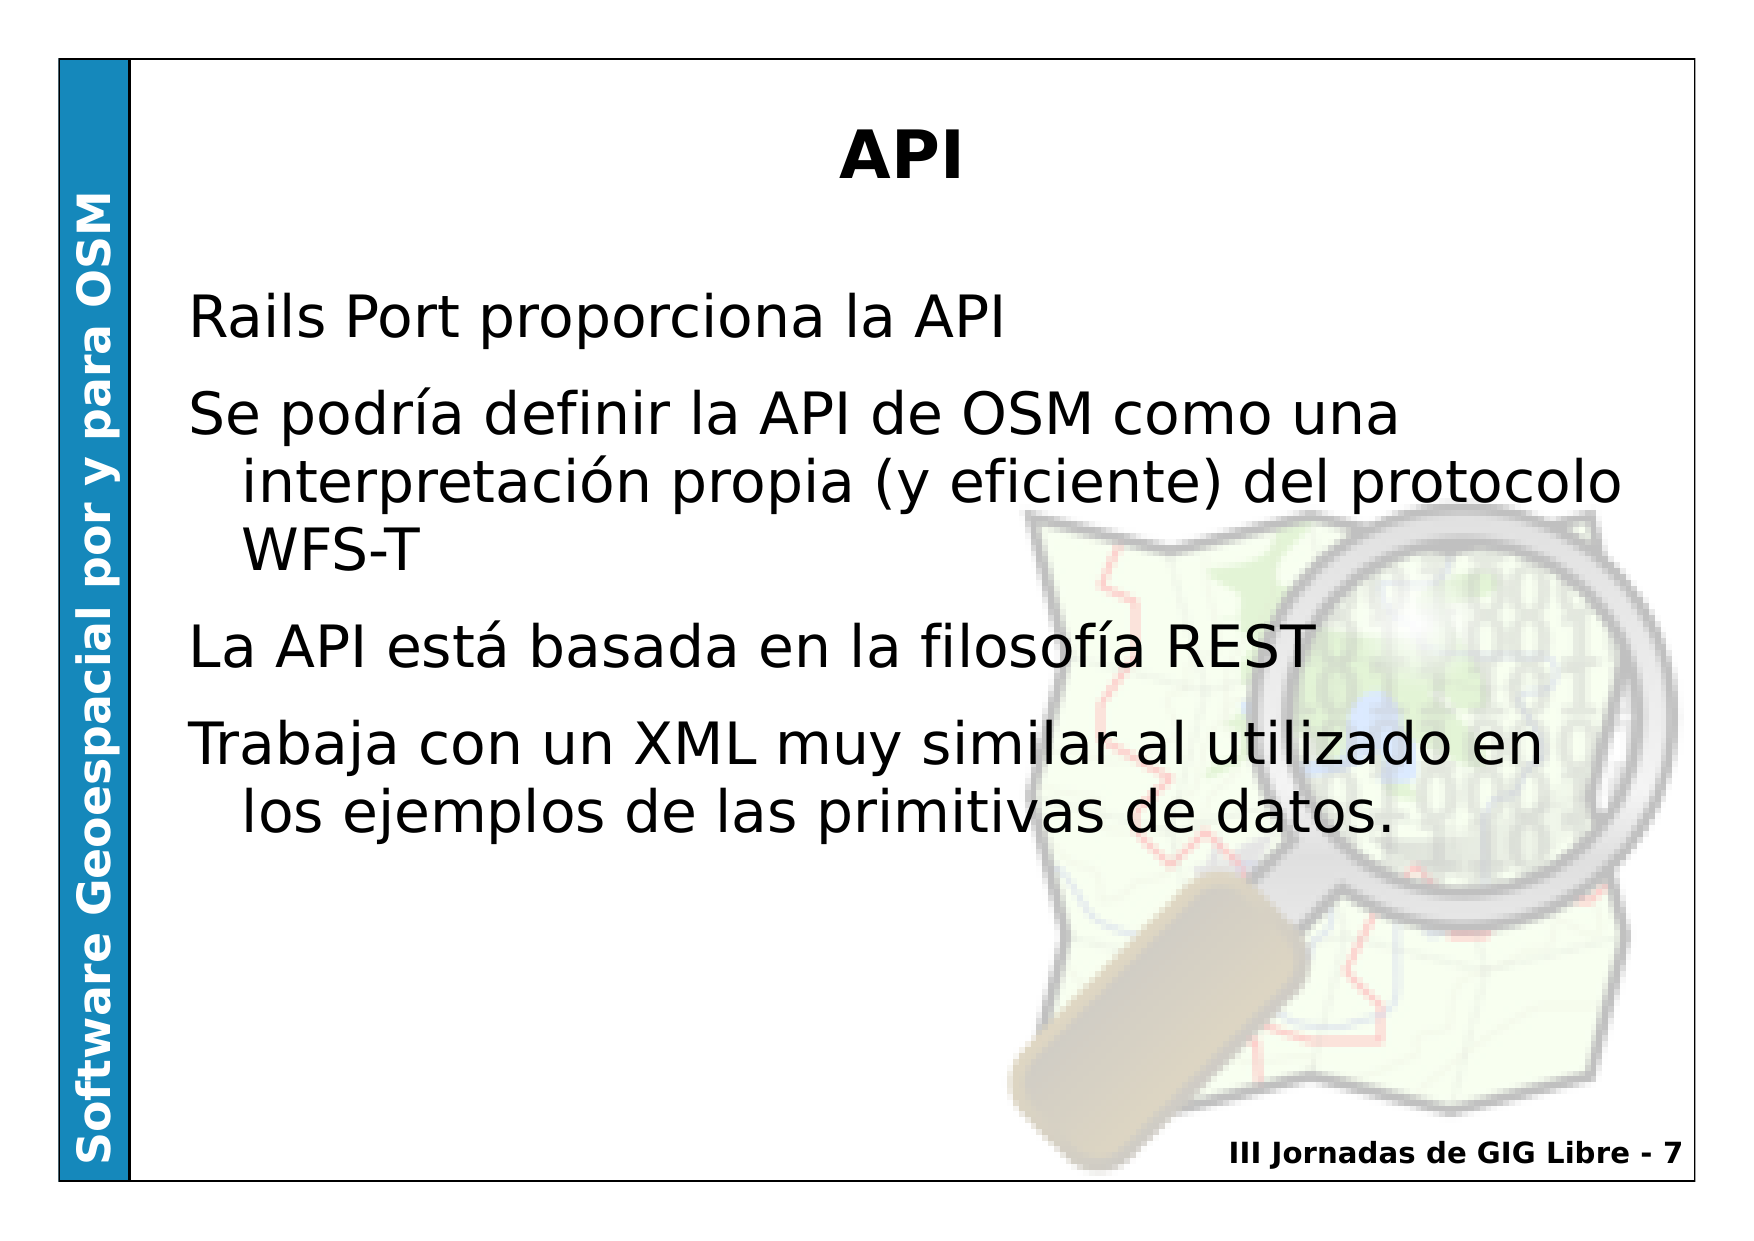

# API
Rails Port proporciona la API
Se podría definir la API de OSM como una interpretación propia (y eficiente) del protocolo WFS-T
La API está basada en la filosofía REST
Trabaja con un XML muy similar al utilizado en los ejemplos de las primitivas de datos.
7